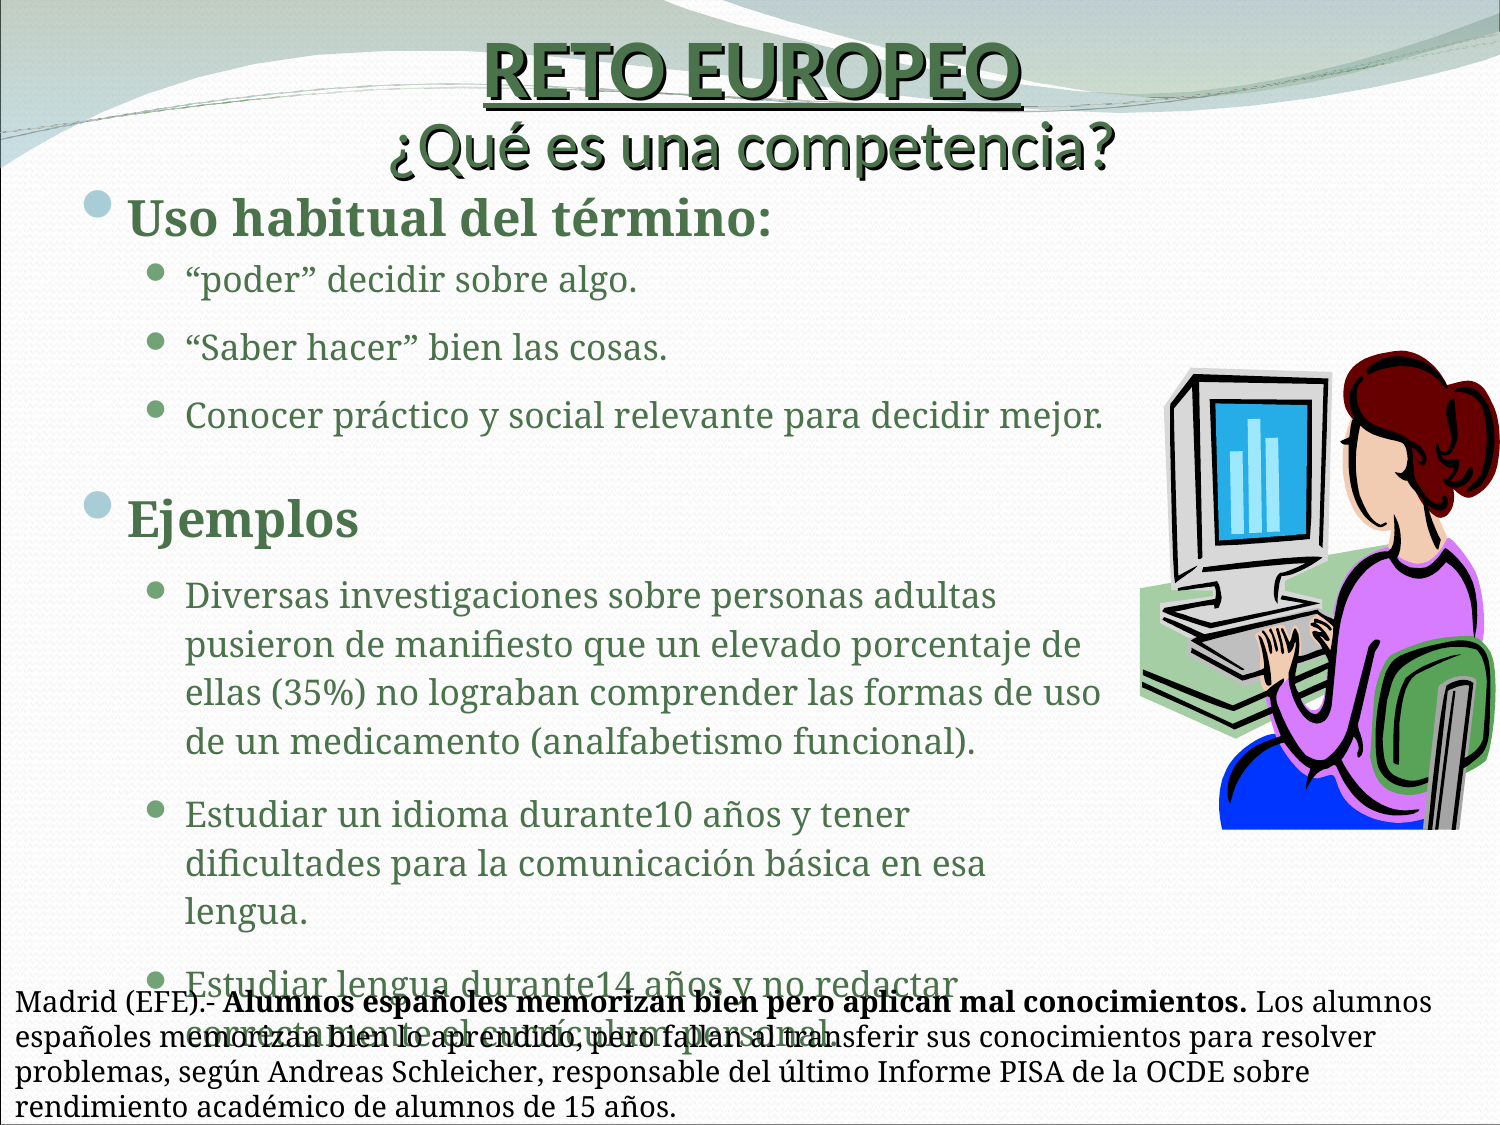

# RETO EUROPEO ¿Qué es una competencia?
Uso habitual del término:
“poder” decidir sobre algo.
“Saber hacer” bien las cosas.
Conocer práctico y social relevante para decidir mejor.
Ejemplos
Diversas investigaciones sobre personas adultas pusieron de manifiesto que un elevado porcentaje de ellas (35%) no lograban comprender las formas de uso de un medicamento (analfabetismo funcional).
Estudiar un idioma durante10 años y tener dificultades para la comunicación básica en esa lengua.
Estudiar lengua durante14 años y no redactar correctamente el currículum personal.
Madrid (EFE).- Alumnos españoles memorizan bien pero aplican mal conocimientos. Los alumnos españoles memorizan bien lo aprendido, pero fallan al transferir sus conocimientos para resolver problemas, según Andreas Schleicher, responsable del último Informe PISA de la OCDE sobre rendimiento académico de alumnos de 15 años.